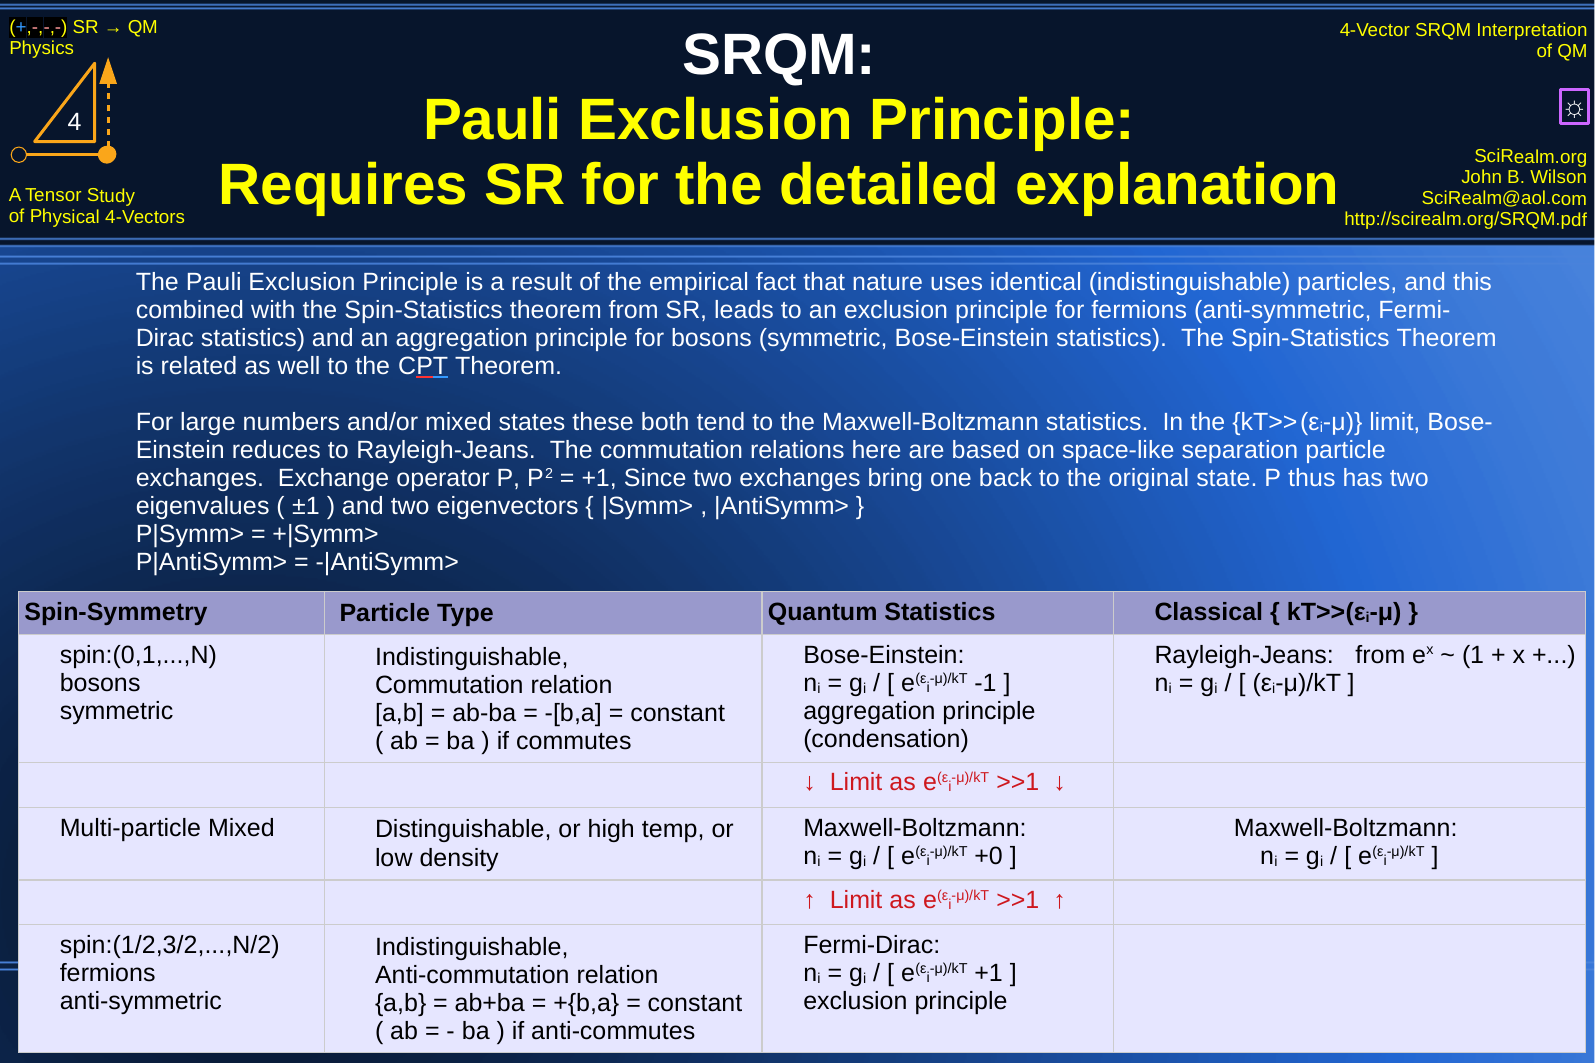

# SRQM: Pauli Exclusion Principle: Requires SR for the detailed explanation
(+,-,-,-) SR → QM
Physics
A Tensor Study
of Physical 4-Vectors
4-Vector SRQM Interpretation
of QM
SciRealm.org
John B. Wilson
SciRealm@aol.com
http://scirealm.org/SRQM.pdf
4
☼
The Pauli Exclusion Principle is a result of the empirical fact that nature uses identical (indistinguishable) particles, and this combined with the Spin-Statistics theorem from SR, leads to an exclusion principle for fermions (anti-symmetric, Fermi-Dirac statistics) and an aggregation principle for bosons (symmetric, Bose-Einstein statistics). The Spin-Statistics Theorem is related as well to the CPT Theorem.
For large numbers and/or mixed states these both tend to the Maxwell-Boltzmann statistics. In the {kT>>(εi-μ)} limit, Bose-Einstein reduces to Rayleigh-Jeans. The commutation relations here are based on space-like separation particle exchanges. Exchange operator P, P2 = +1, Since two exchanges bring one back to the original state. P thus has two eigenvalues ( ±1 ) and two eigenvectors { |Symm> , |AntiSymm> }
P|Symm> = +|Symm>
P|AntiSymm> = -|AntiSymm>
| Spin-Symmetry | Particle Type | Quantum Statistics | Classical { kT>>(εi-μ) } |
| --- | --- | --- | --- |
| spin:(0,1,...,N) bosons symmetric | Indistinguishable, Commutation relation [a,b] = ab-ba = -[b,a] = constant ( ab = ba ) if commutes | Bose-Einstein: ni = gi / [ e(εi-μ)/kT -1 ] aggregation principle (condensation) | Rayleigh-Jeans: from ex ~ (1 + x +...) ni = gi / [ (εi-μ)/kT ] |
| | | ↓ Limit as e(εi-μ)/kT >>1 ↓ | |
| Multi-particle Mixed | Distinguishable, or high temp, or low density | Maxwell-Boltzmann: ni = gi / [ e(εi-μ)/kT +0 ] | Maxwell-Boltzmann: ni = gi / [ e(εi-μ)/kT ] |
| | | ↑ Limit as e(εi-μ)/kT >>1 ↑ | |
| spin:(1/2,3/2,...,N/2) fermions anti-symmetric | Indistinguishable, Anti-commutation relation {a,b} = ab+ba = +{b,a} = constant ( ab = - ba ) if anti-commutes | Fermi-Dirac: ni = gi / [ e(εi-μ)/kT +1 ] exclusion principle | |